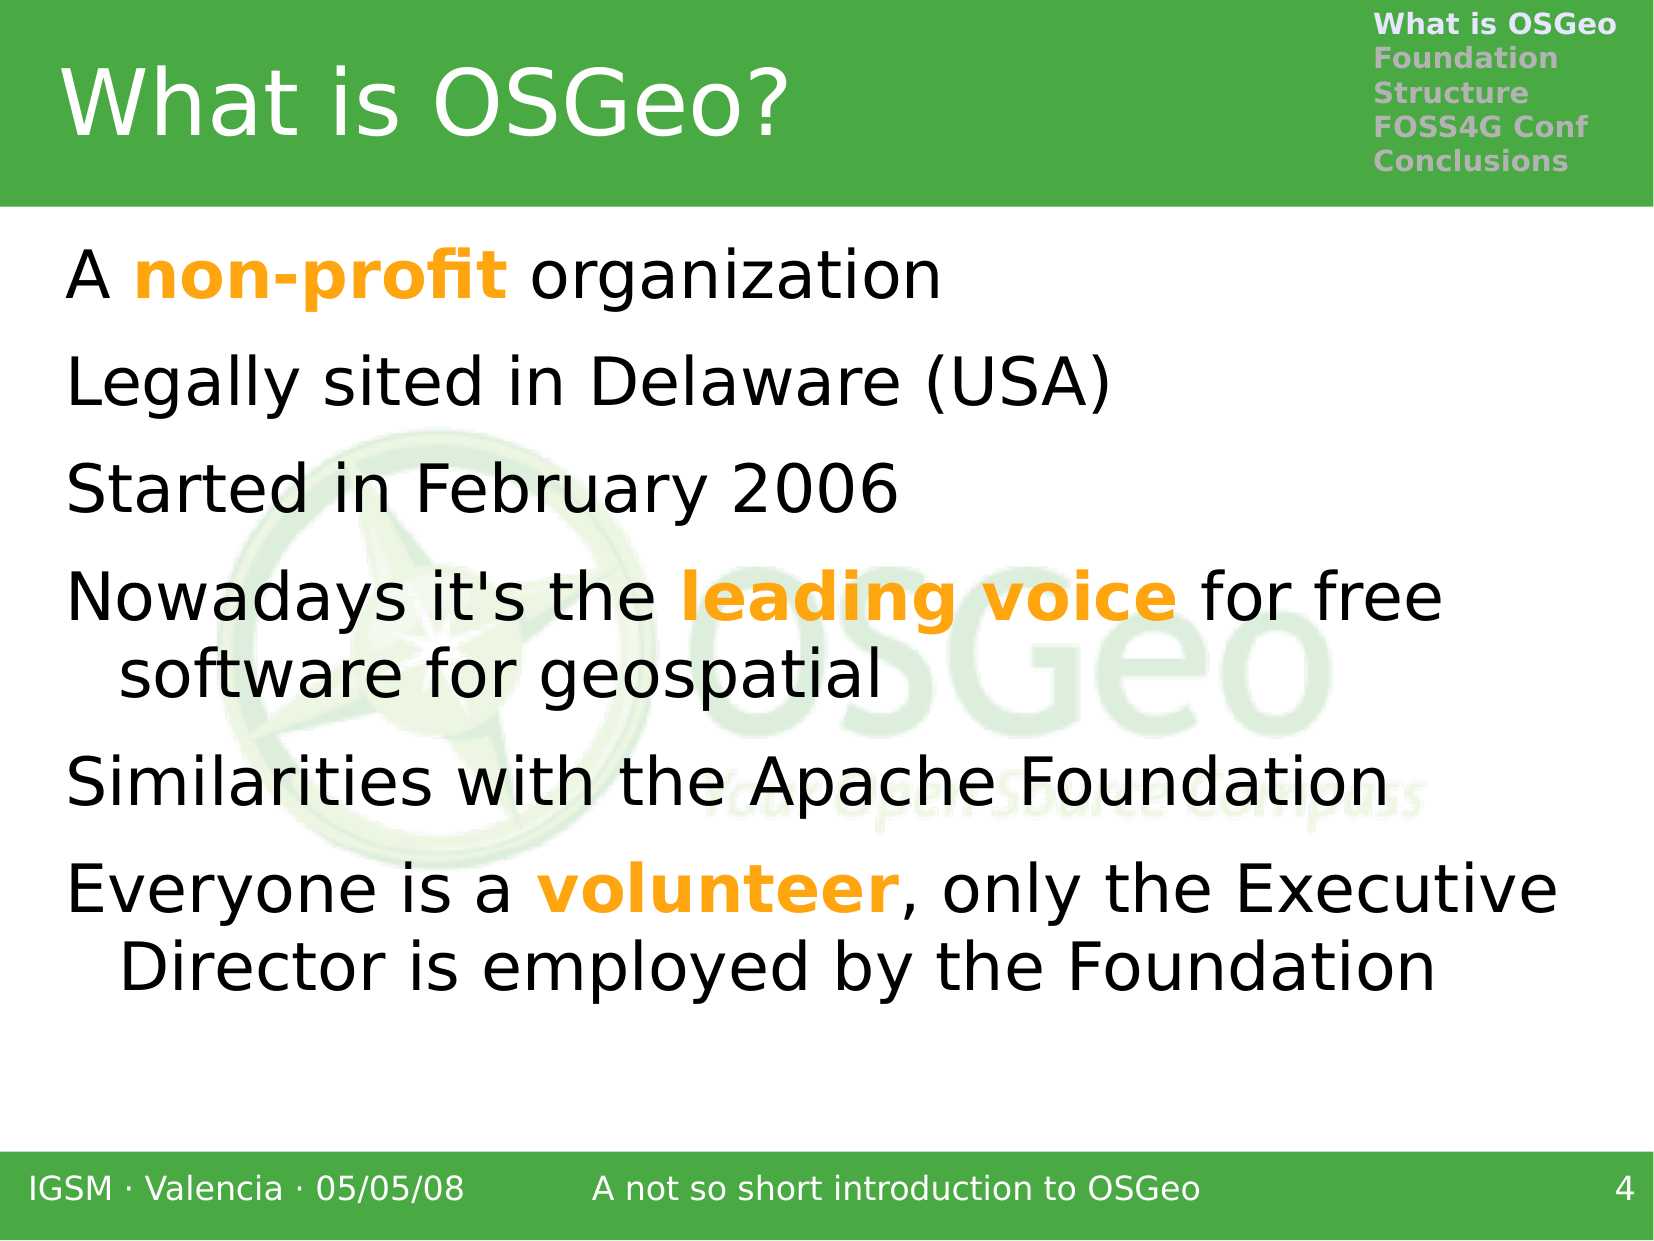

What is OSGeo
Foundation Structure
FOSS4G Conf
Conclusions
# What is OSGeo?
A non-profit organization
Legally sited in Delaware (USA)
Started in February 2006
Nowadays it's the leading voice for free software for geospatial
Similarities with the Apache Foundation
Everyone is a volunteer, only the Executive Director is employed by the Foundation
IGSM · Valencia · 05/05/08
A not so short introduction to OSGeo
4